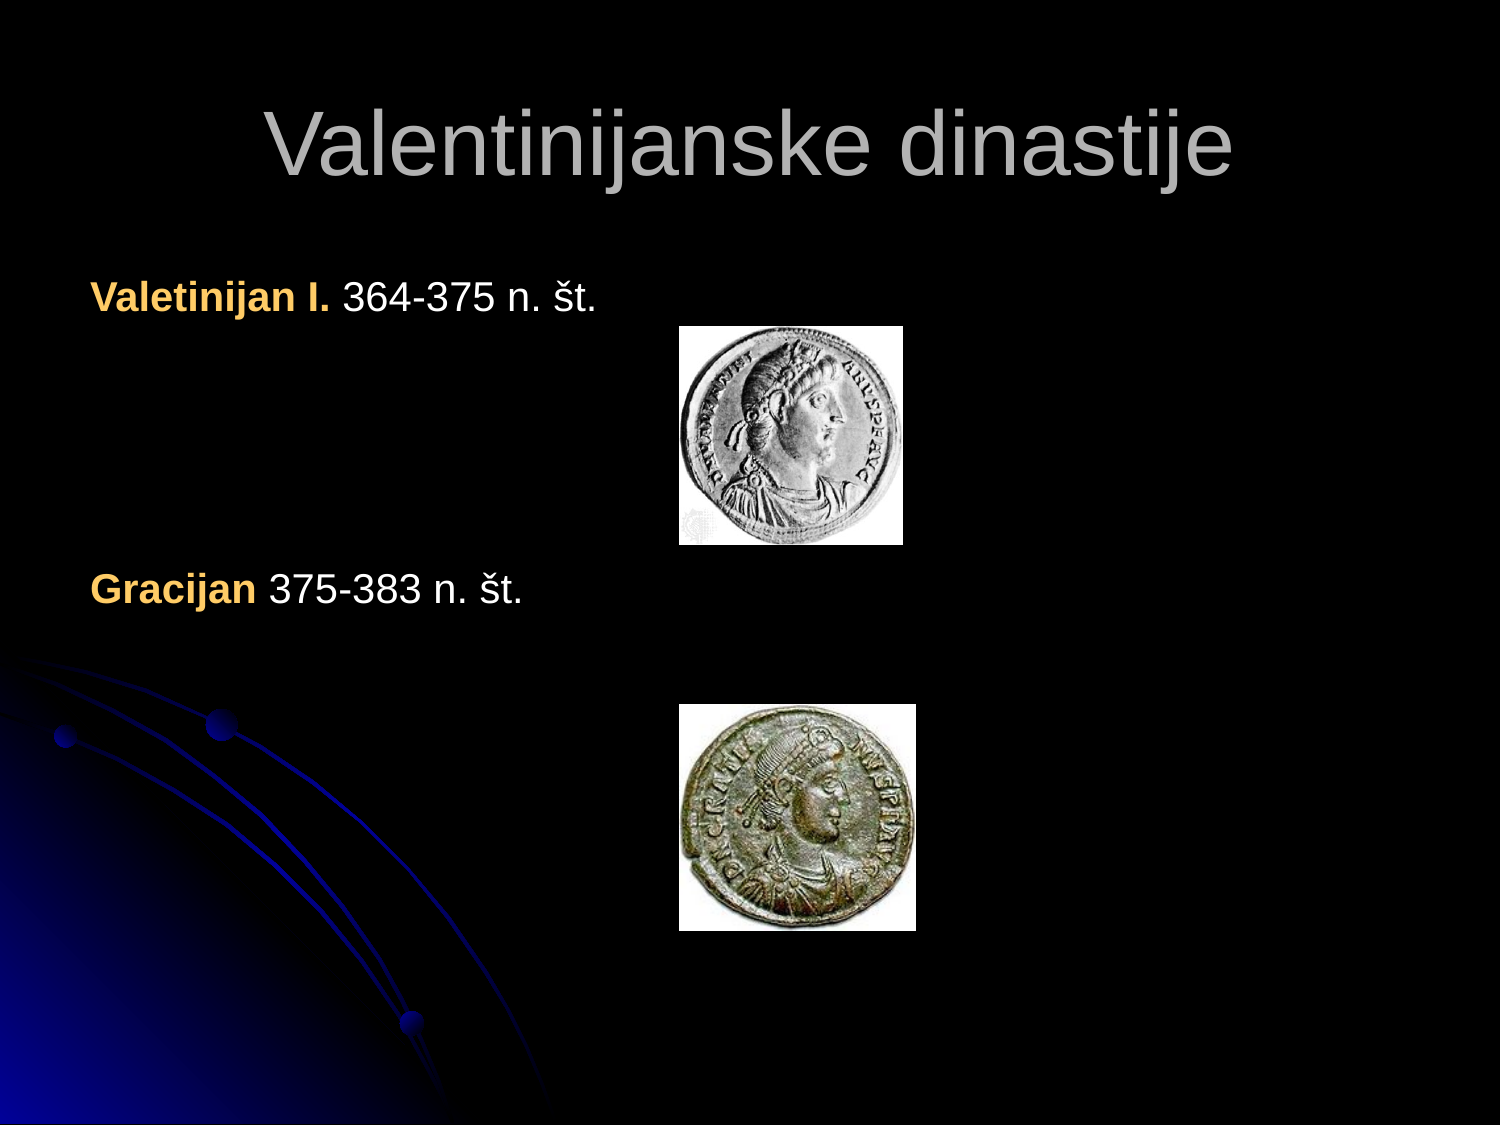

# Valentinijanske dinastije
Valetinijan I. 364-375 n. št.
Gracijan 375-383 n. št.